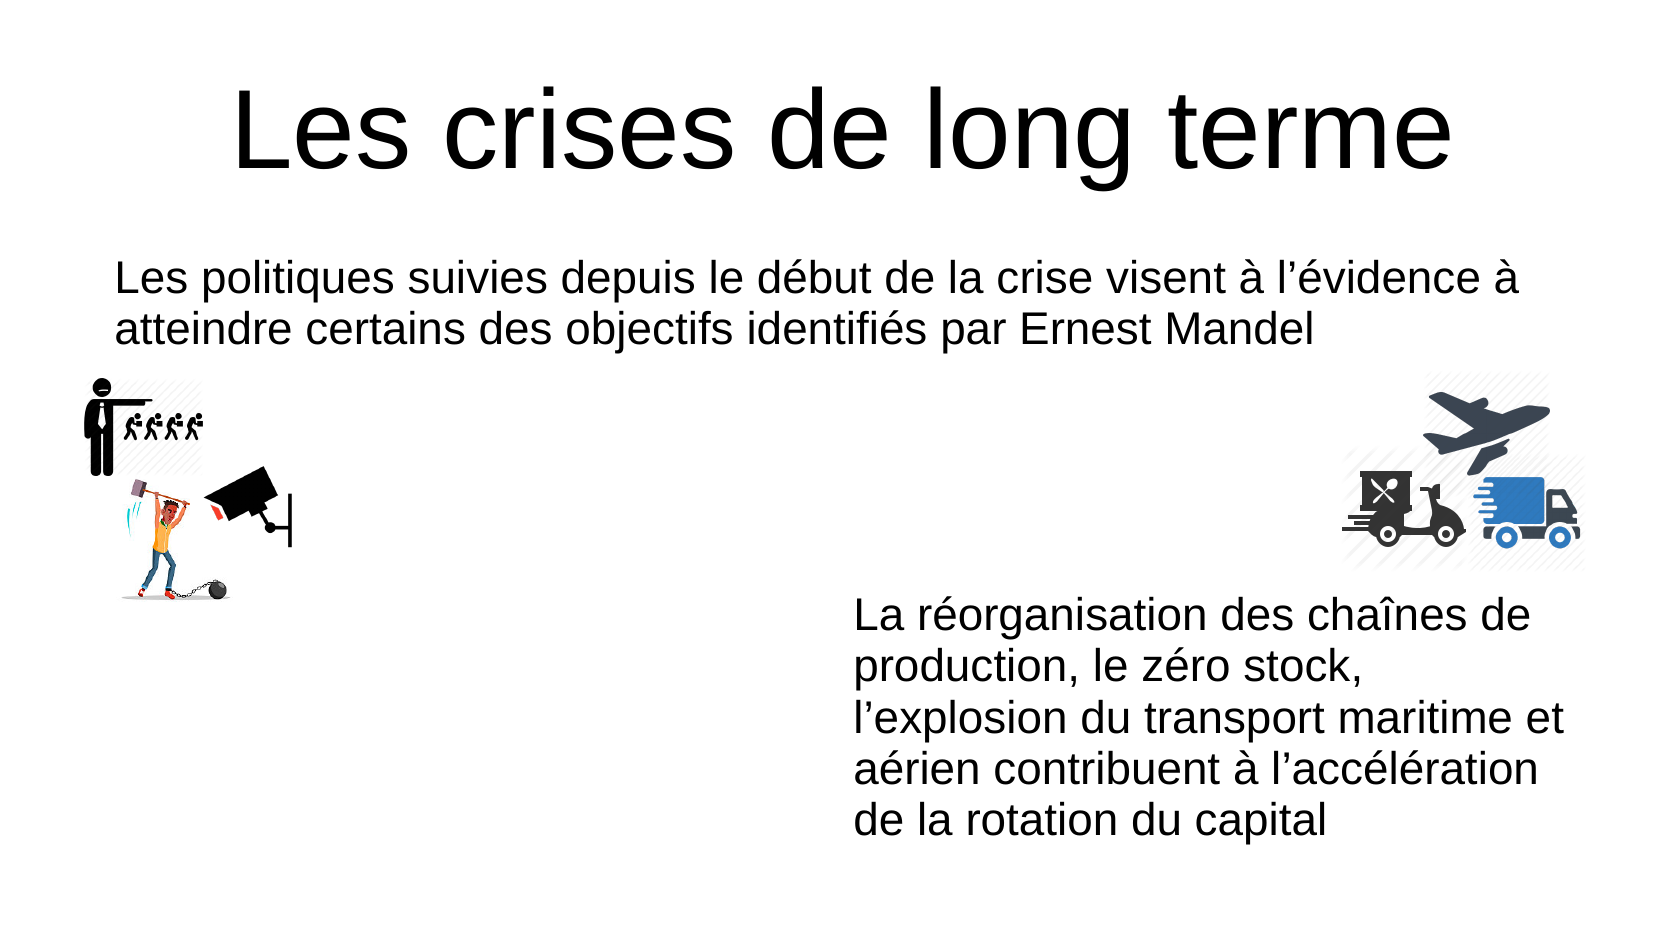

# Les crises de long terme
Les politiques suivies depuis le début de la crise visent à l’évidence à atteindre certains des objectifs identifiés par Ernest Mandel
La réorganisation des chaînes de production, le zéro stock, l’explosion du transport maritime et aérien contribuent à l’accélération de la rotation du capital